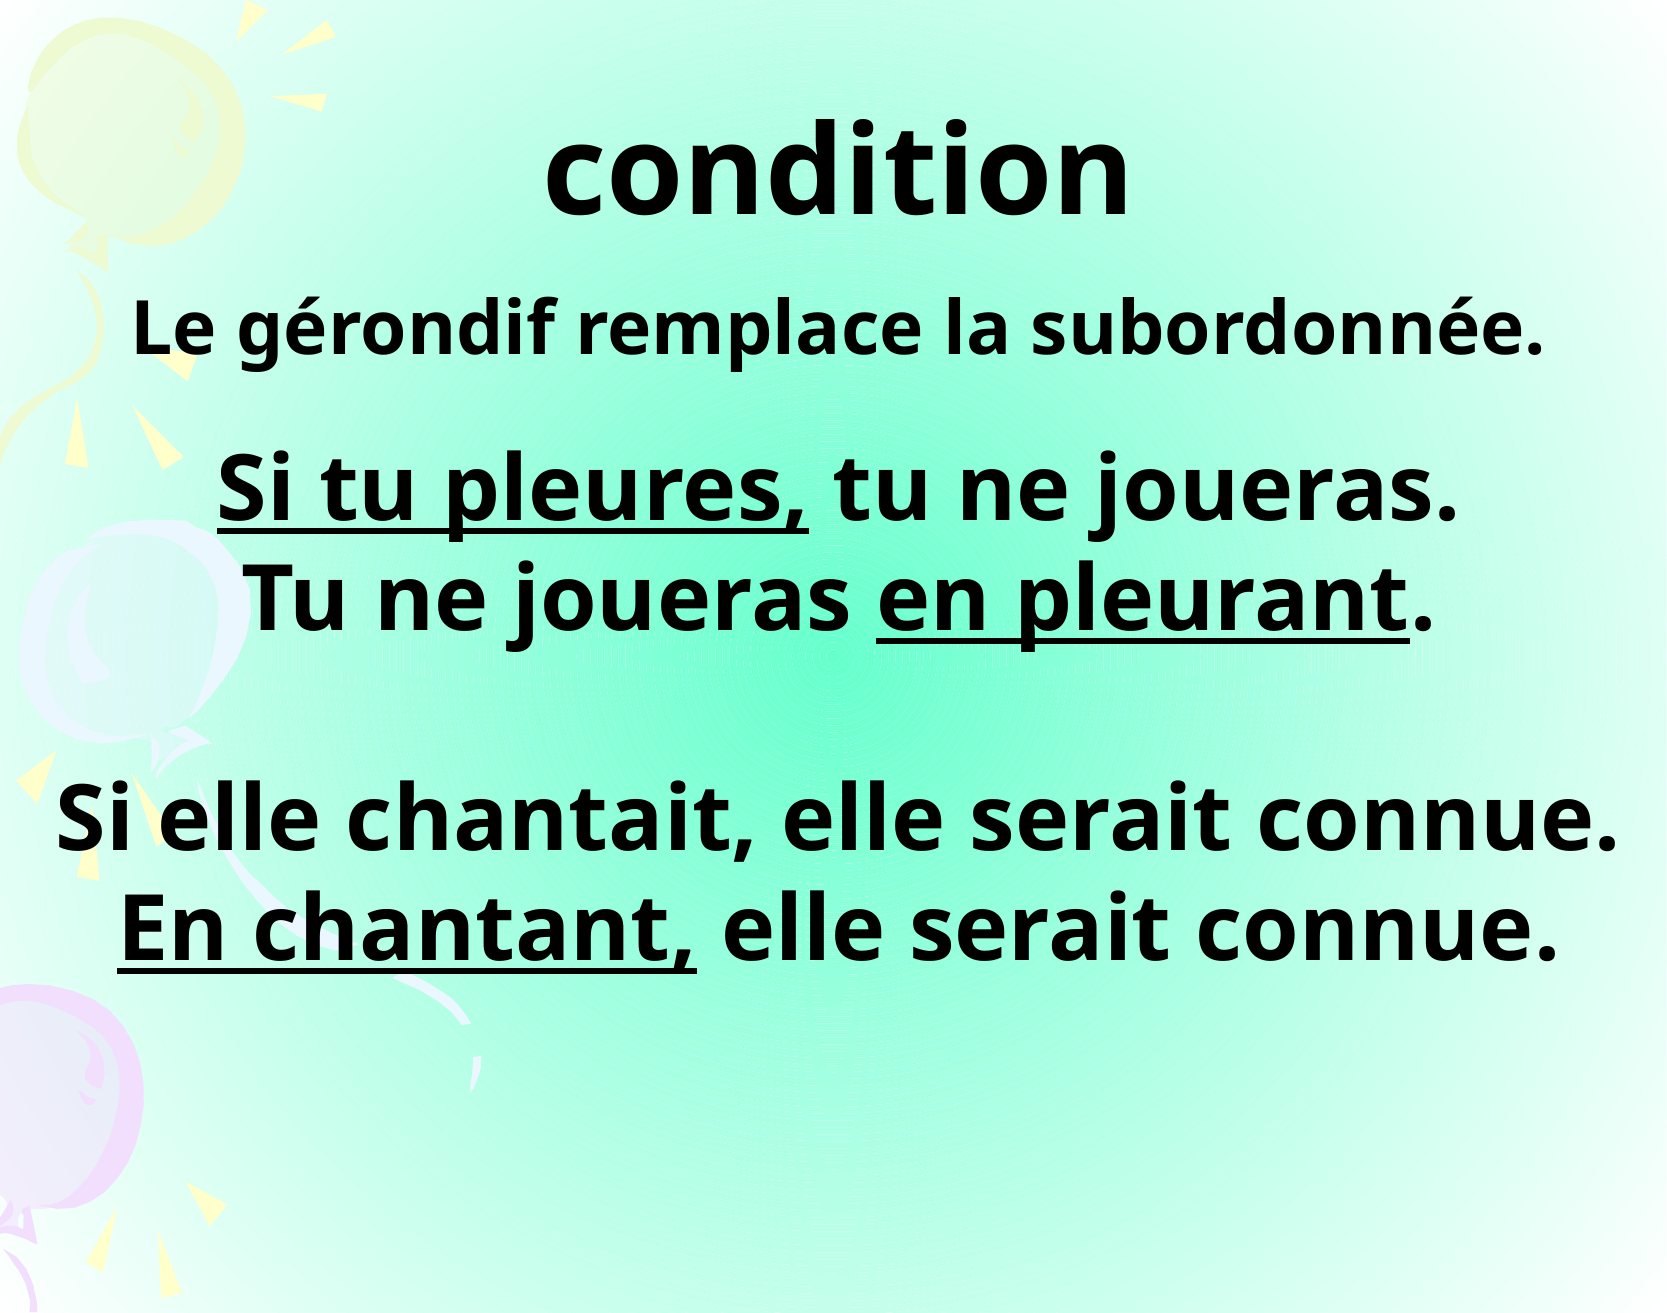

condition
Le gérondif remplace la subordonnée.
Si tu pleures, tu ne joueras.
Tu ne joueras en pleurant.
Si elle chantait, elle serait connue.
En chantant, elle serait connue.